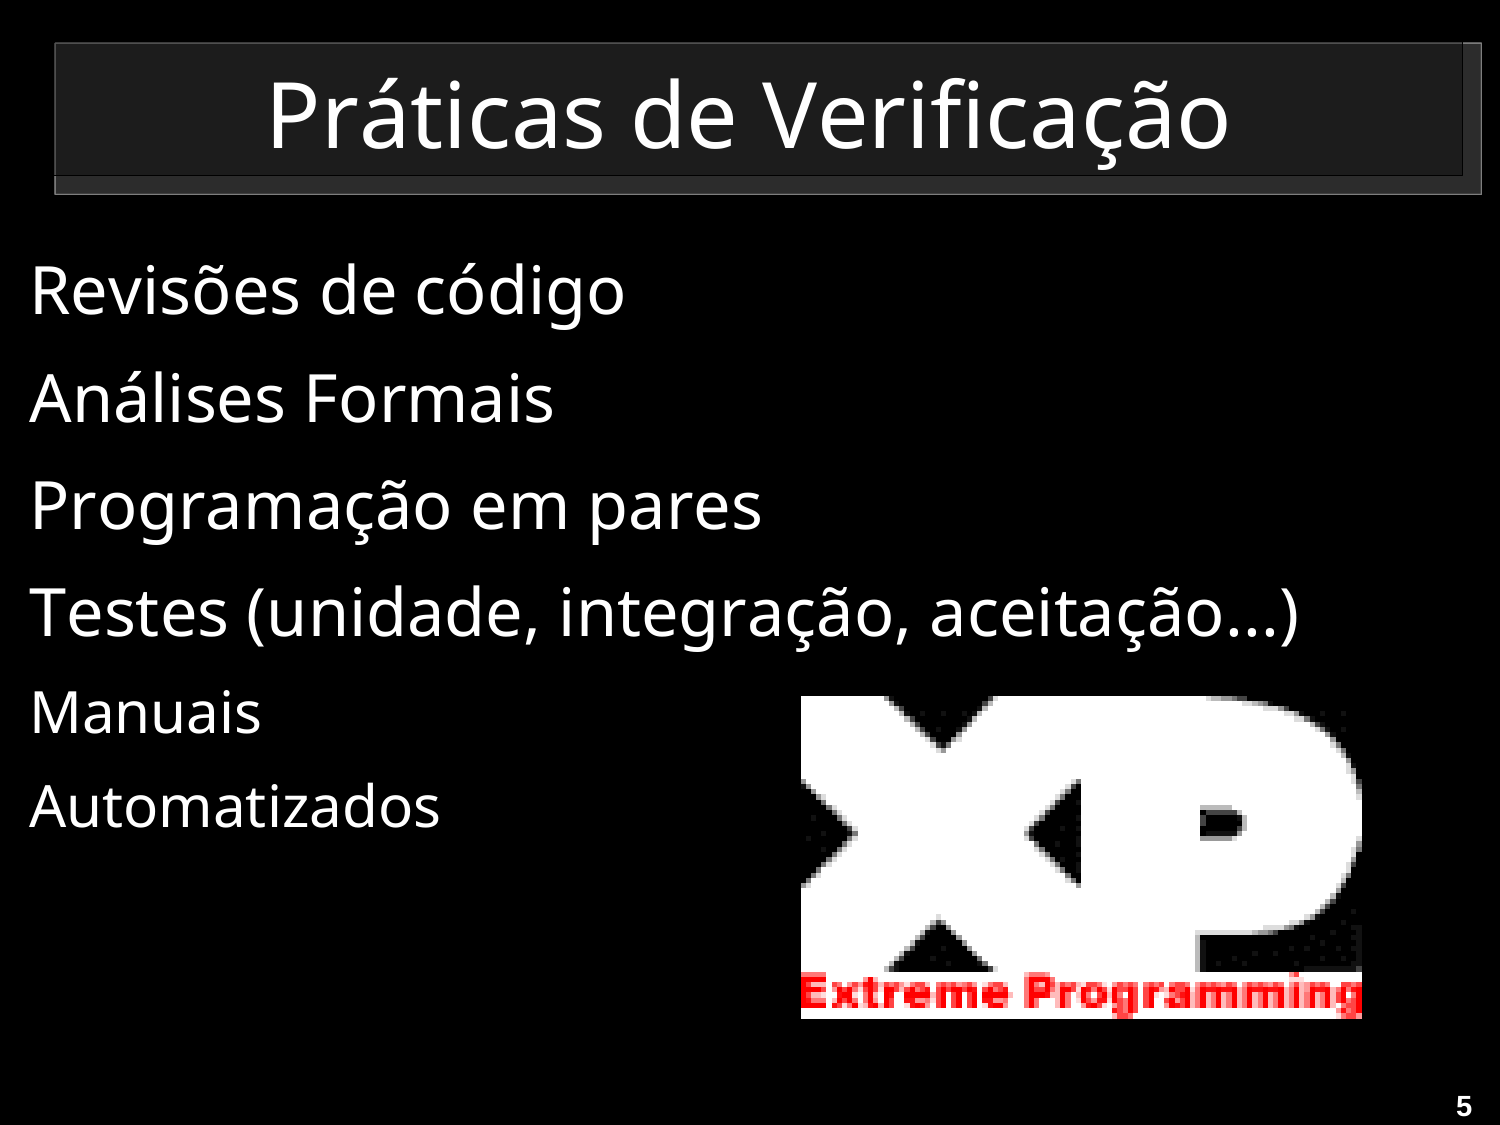

# Práticas de Verificação
Revisões de código
Análises Formais
Programação em pares
Testes (unidade, integração, aceitação...)‏
Manuais
Automatizados
5